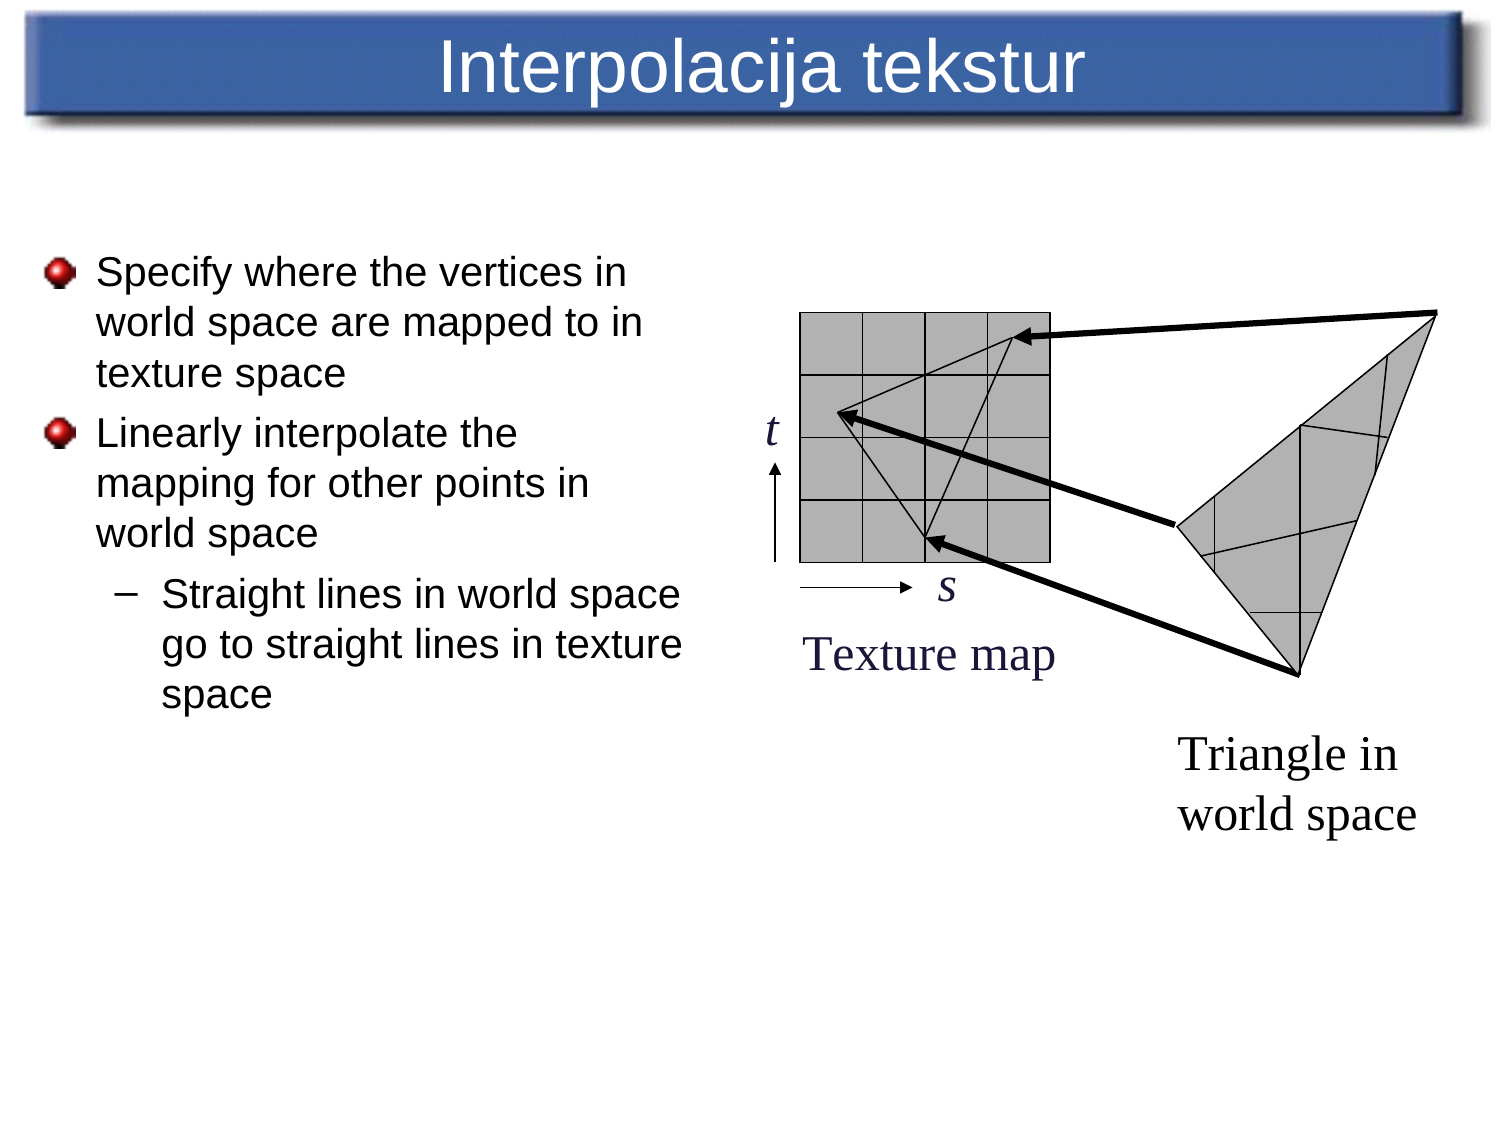

# Interpolacija tekstur
Specify where the vertices in world space are mapped to in texture space
Linearly interpolate the mapping for other points in world space
Straight lines in world space go to straight lines in texture space
t
s
Texture map
Triangle in world space